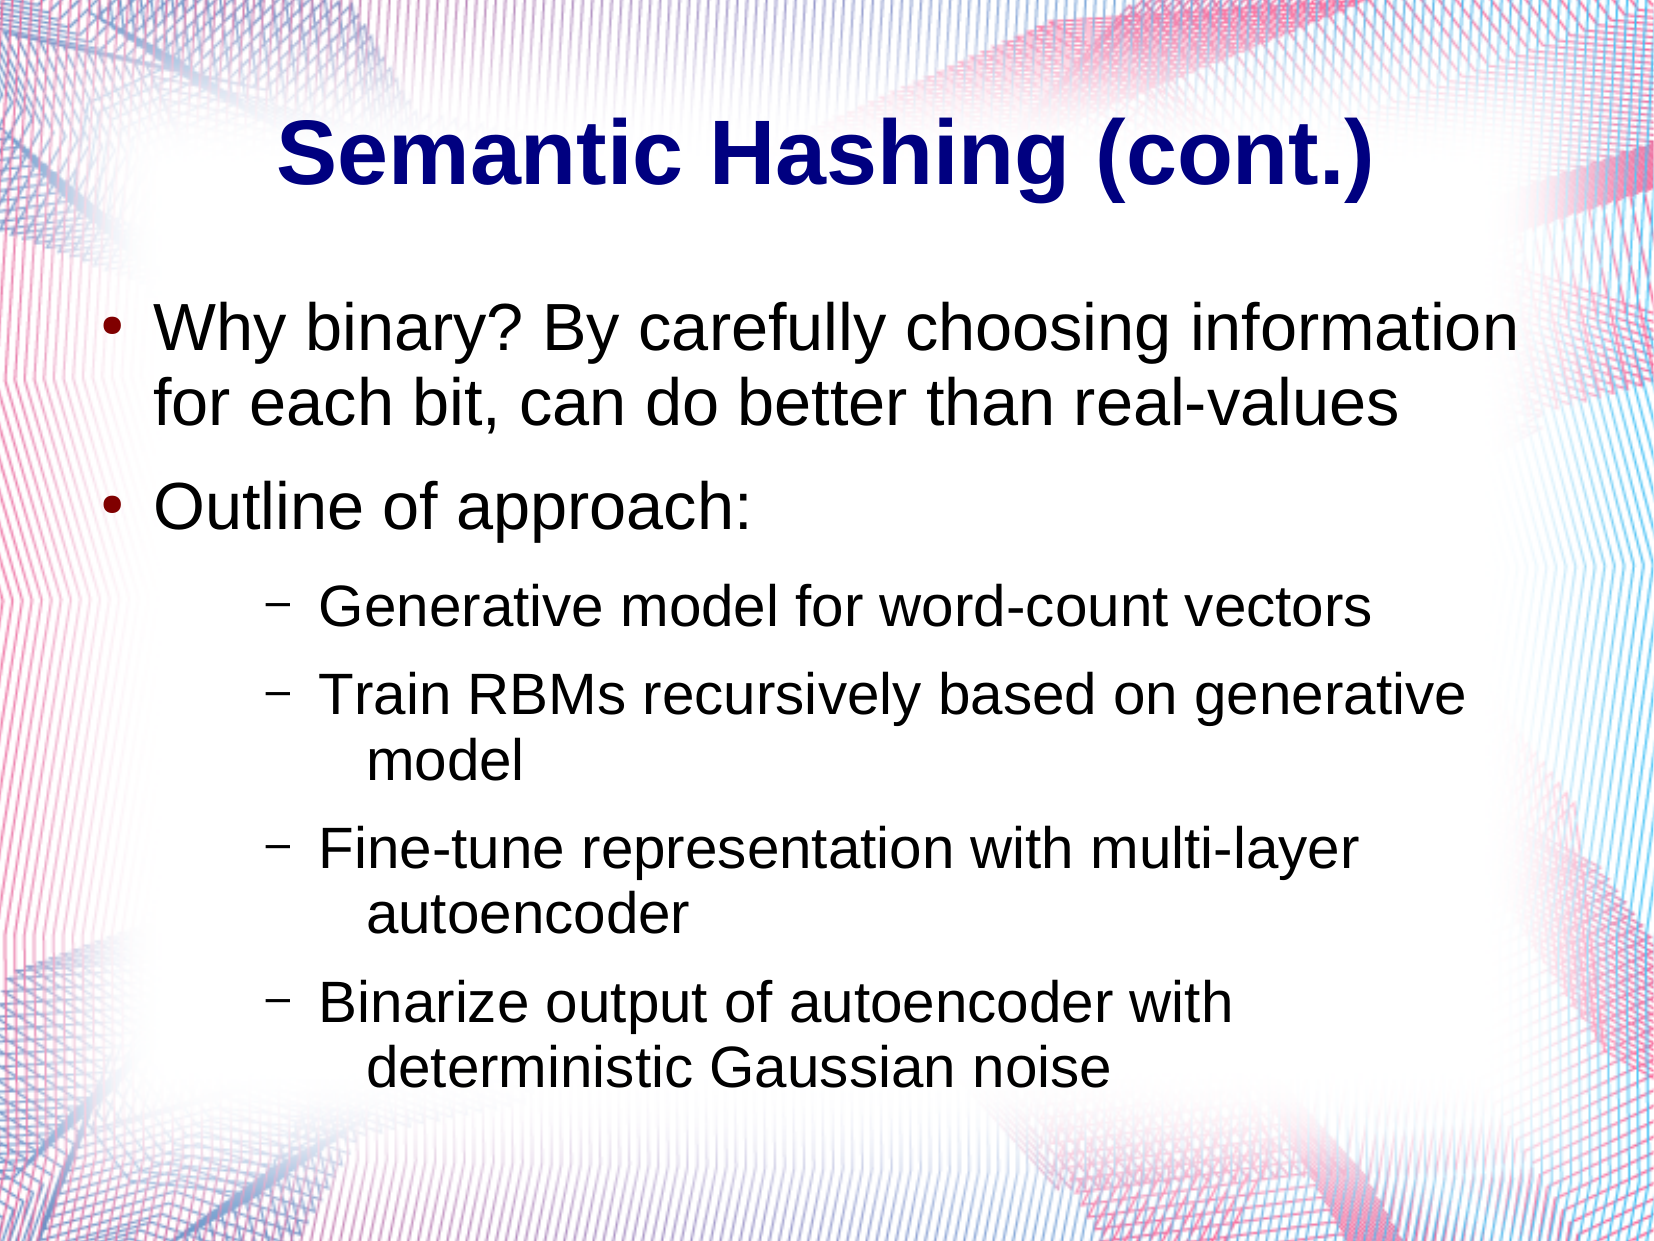

# Semantic Hashing (cont.)
Why binary? By carefully choosing information for each bit, can do better than real-values
Outline of approach:
Generative model for word-count vectors
Train RBMs recursively based on generative model
Fine-tune representation with multi-layer autoencoder
Binarize output of autoencoder with deterministic Gaussian noise